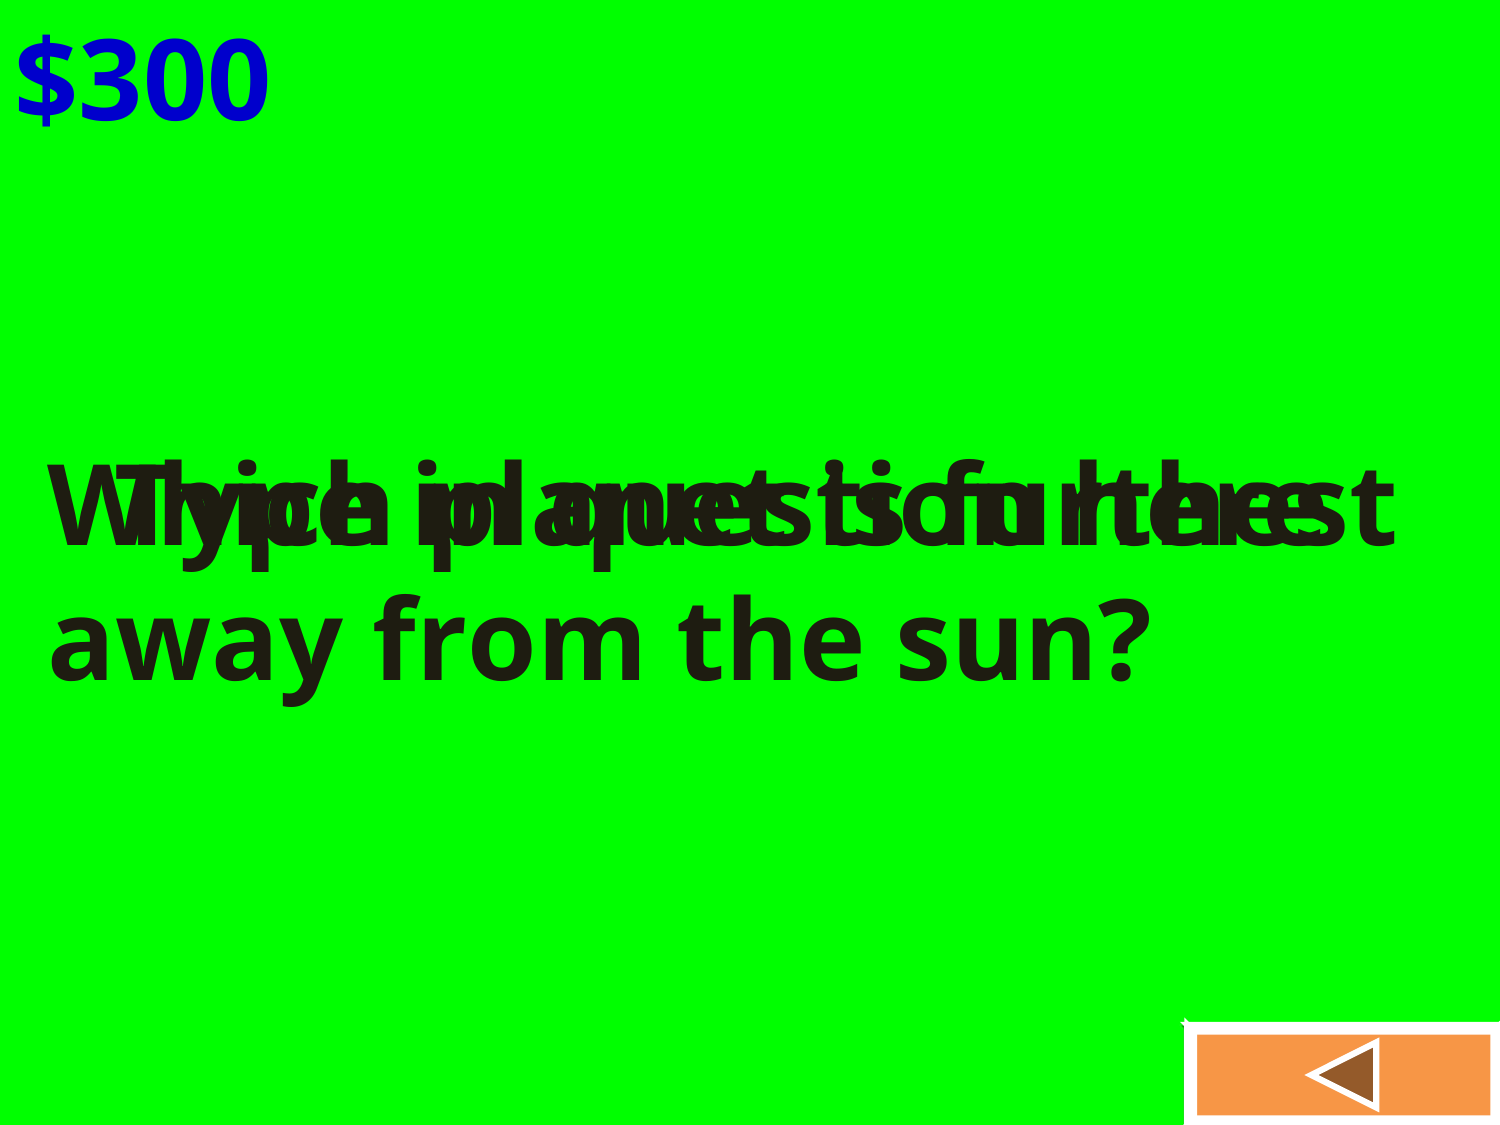

$300
Type in question here
Which planet is furthest
away from the sun?